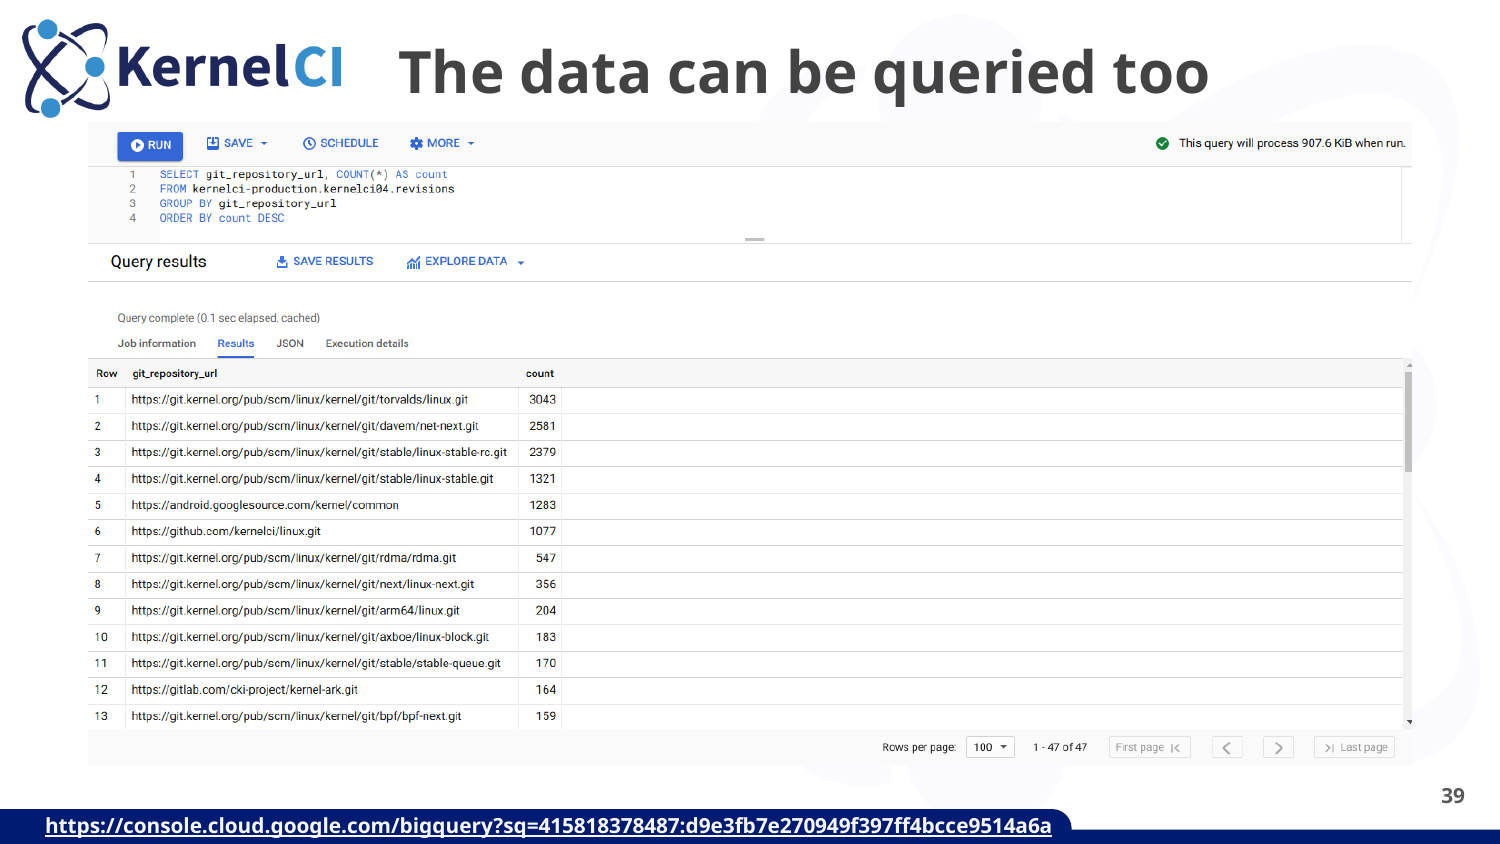

# The data can be queried too
https://console.cloud.google.com/bigquery?sq=415818378487:d9e3fb7e270949f397ff4bcce9514a6a